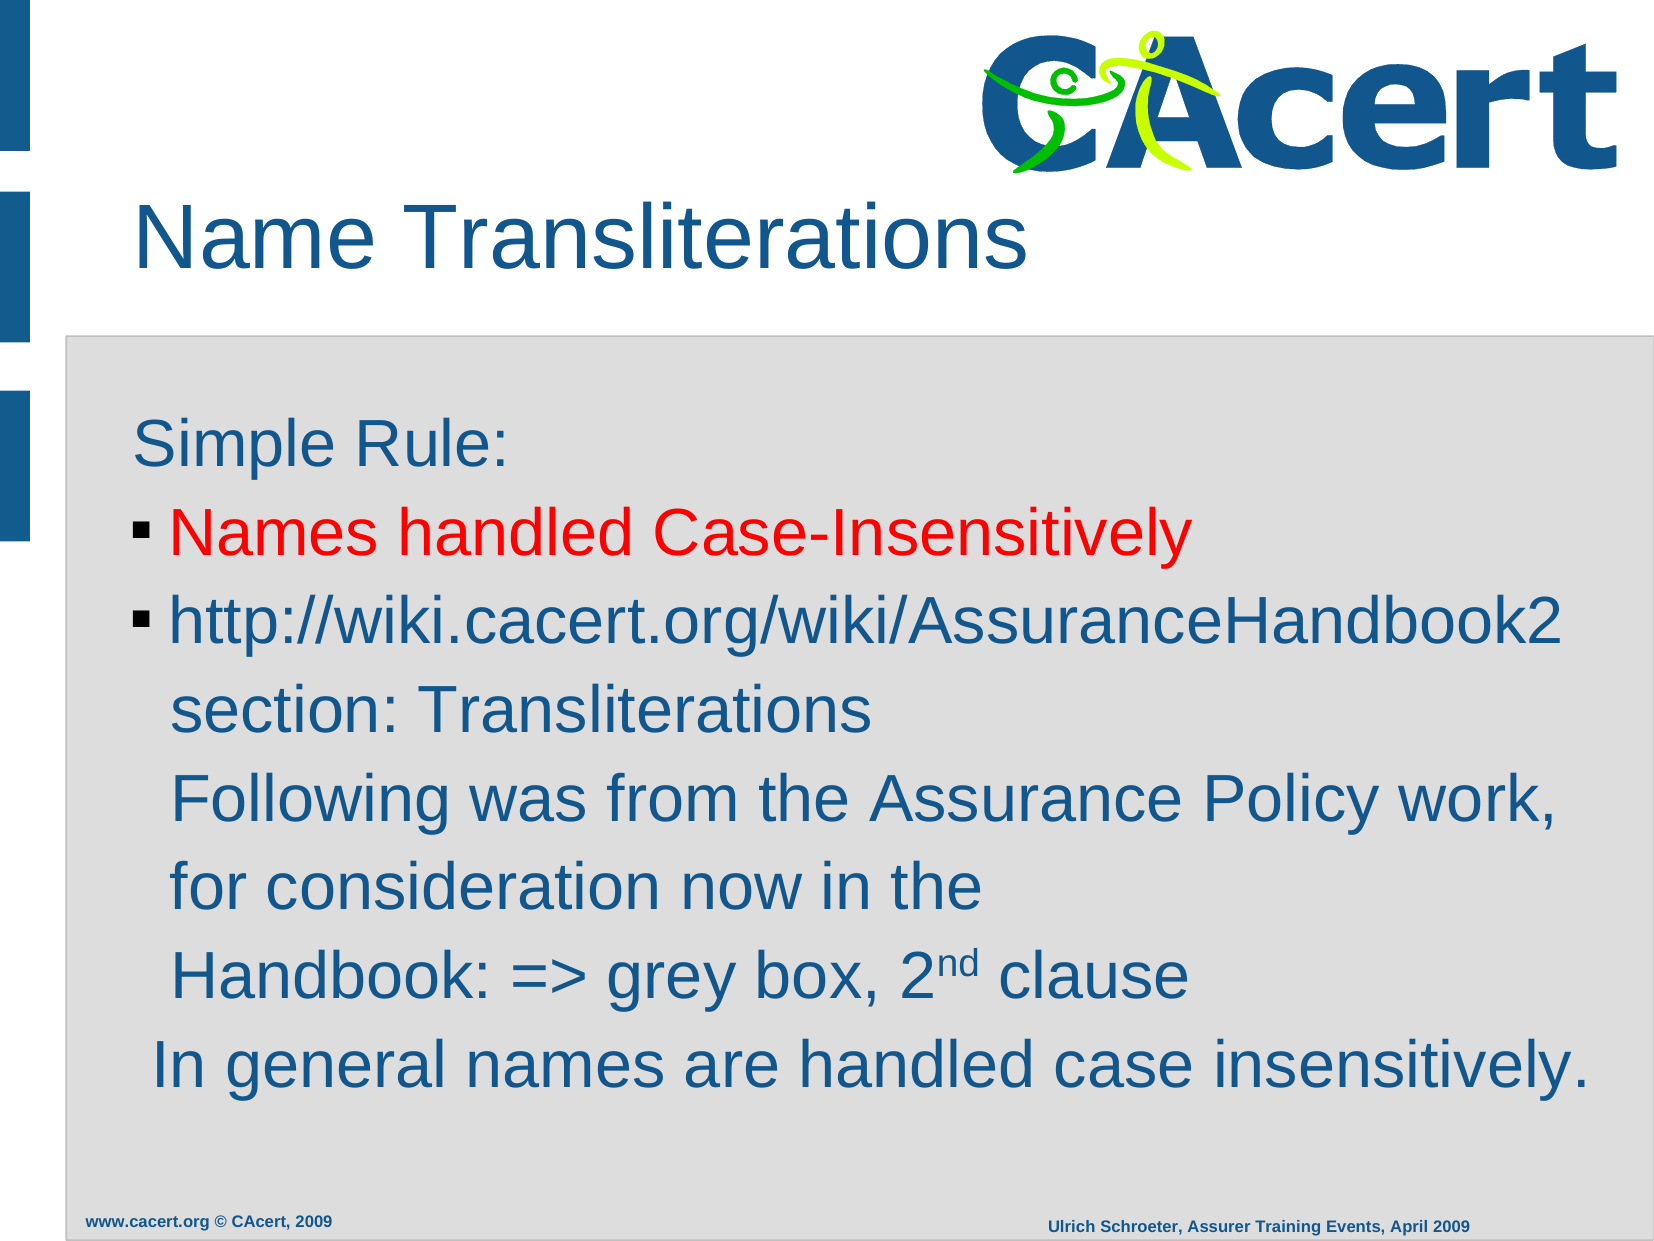

Name Transliterations
Simple Rule:
 Names handled Case-Insensitively
 http://wiki.cacert.org/wiki/AssuranceHandbook2
 section: Transliterations
 Following was from the Assurance Policy work,
 for consideration now in the
 Handbook: => grey box, 2nd clause
 In general names are handled case insensitively.